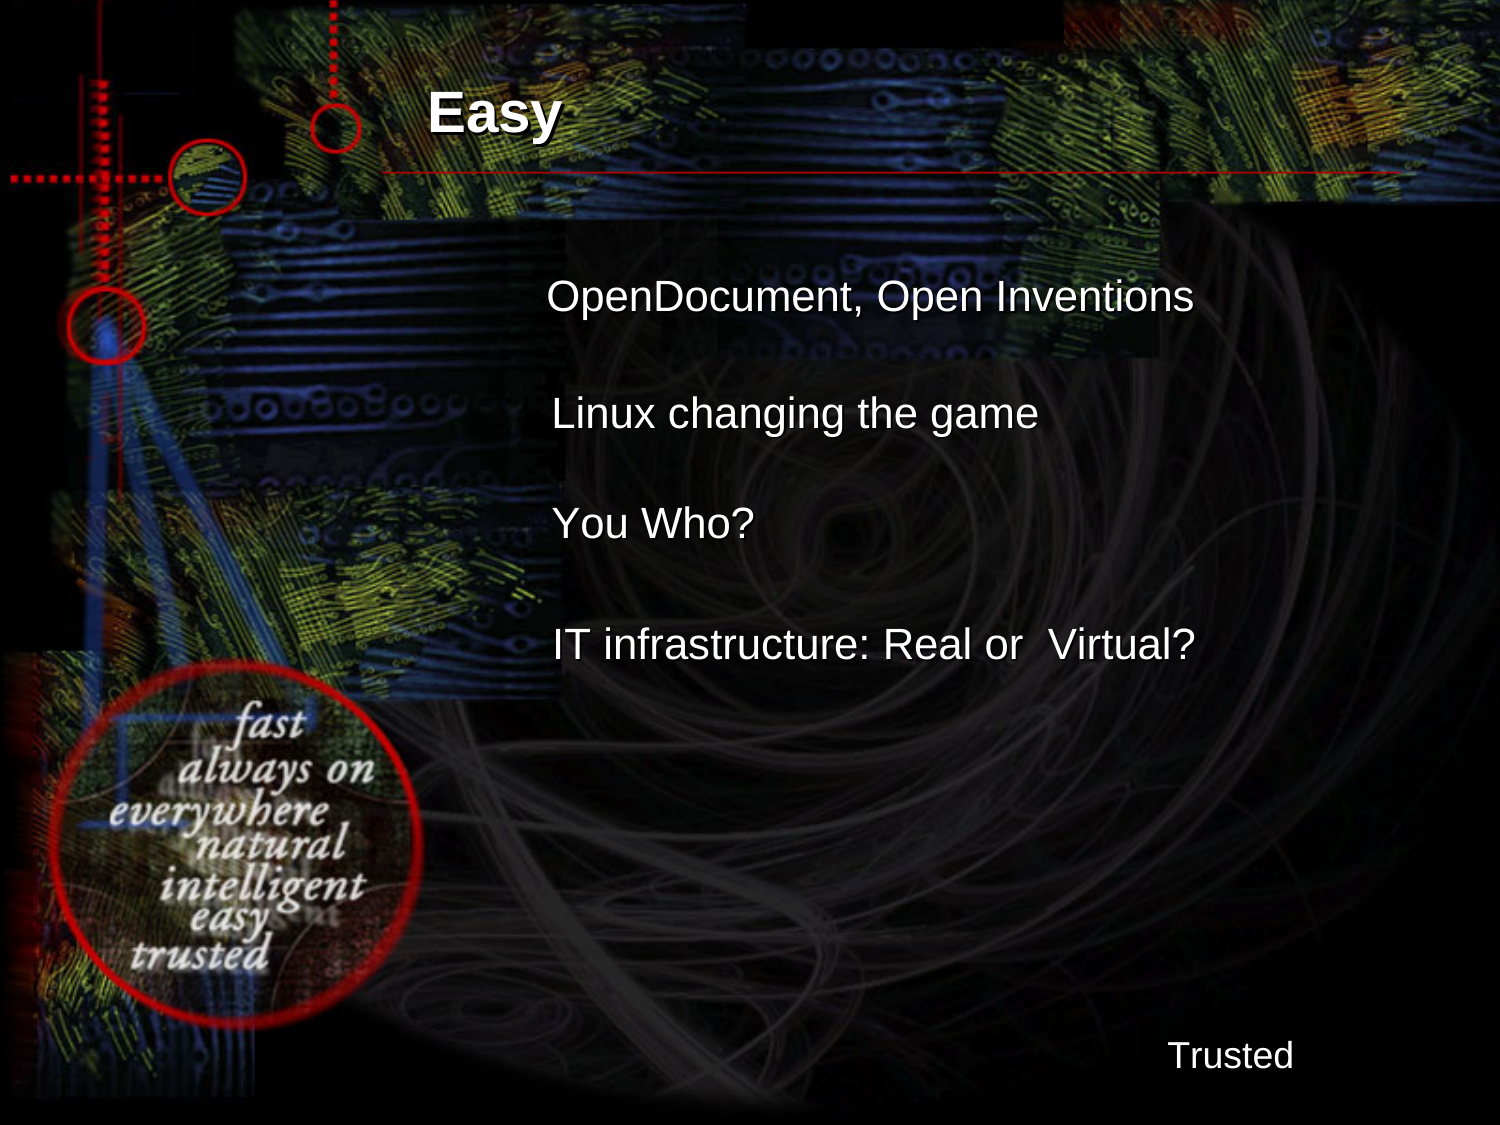

# Easy
OpenDocument, Open Inventions
Linux changing the game
You Who?
IT infrastructure: Real or Virtual?
Trusted